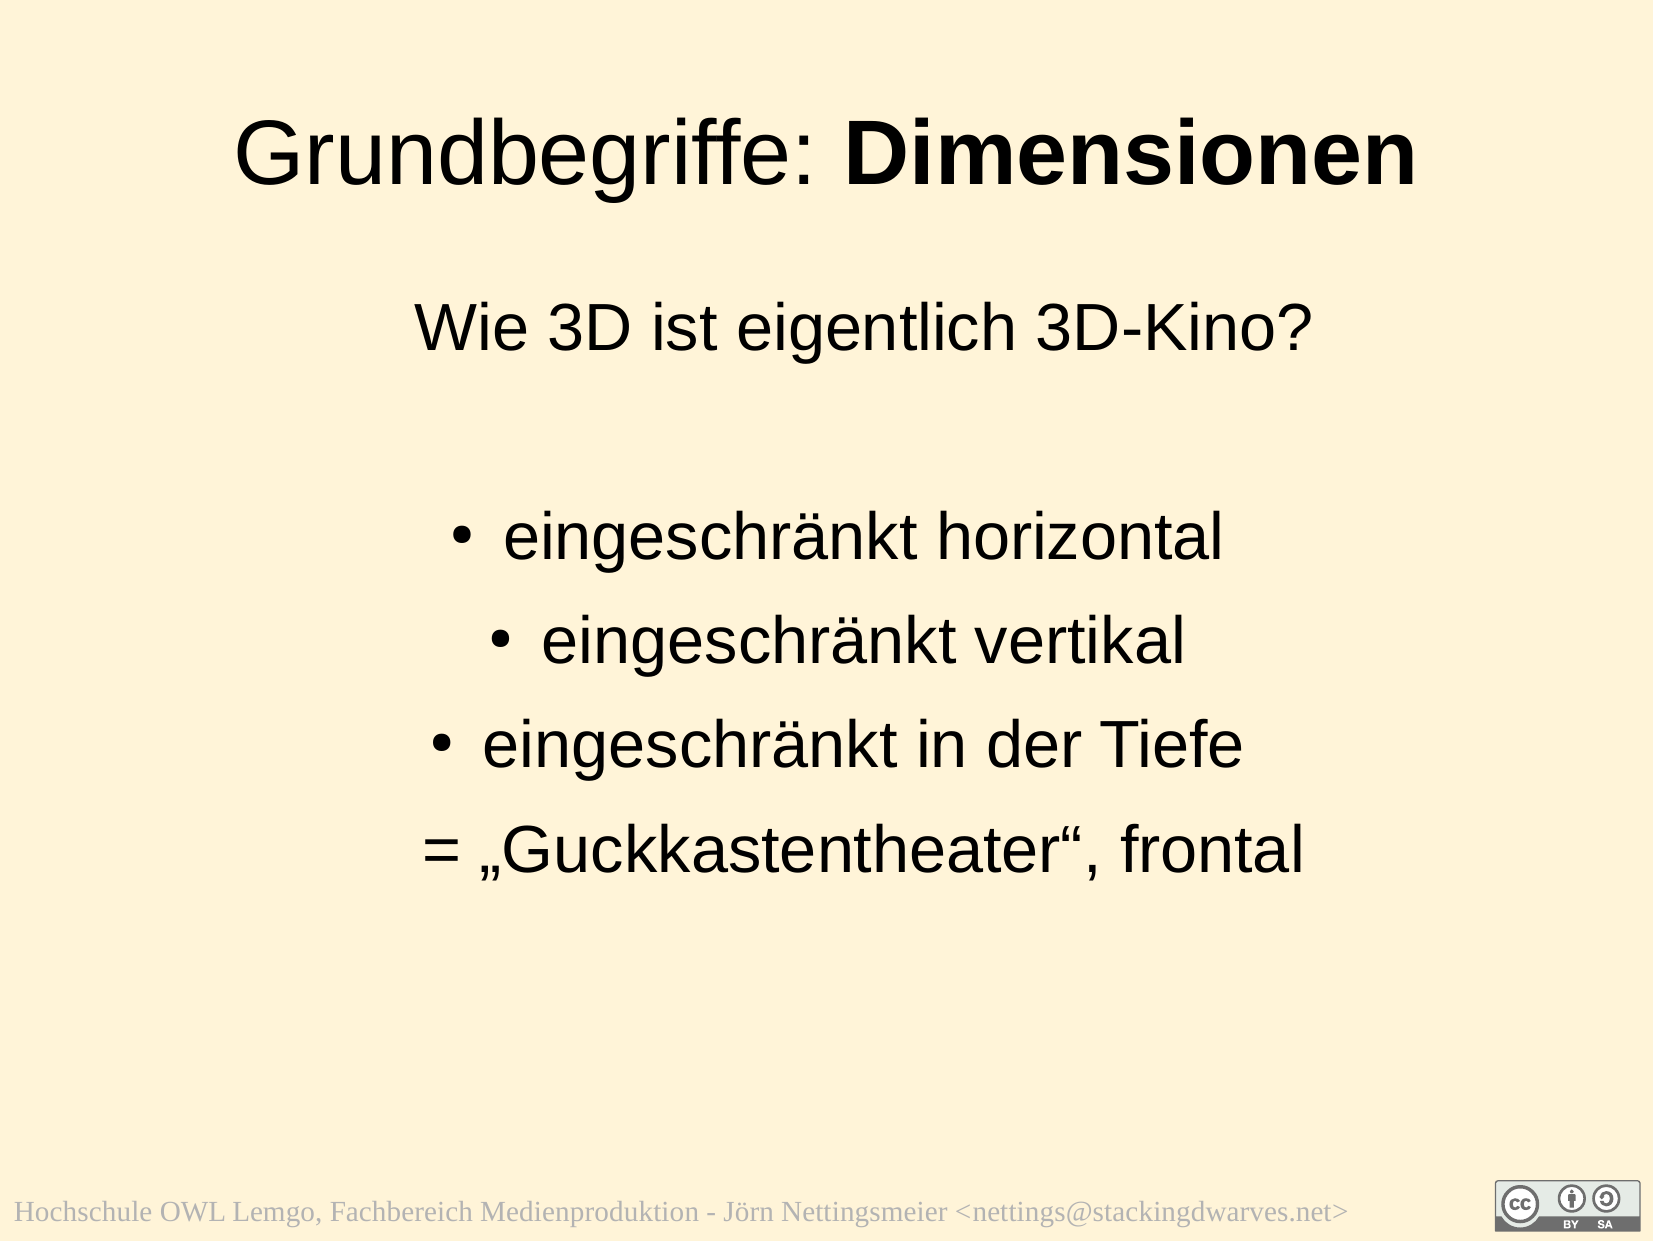

# Grundbegriffe: Dimensionen
Wie 3D ist eigentlich 3D-Kino?
eingeschränkt horizontal
eingeschränkt vertikal
eingeschränkt in der Tiefe
= „Guckkastentheater“, frontal